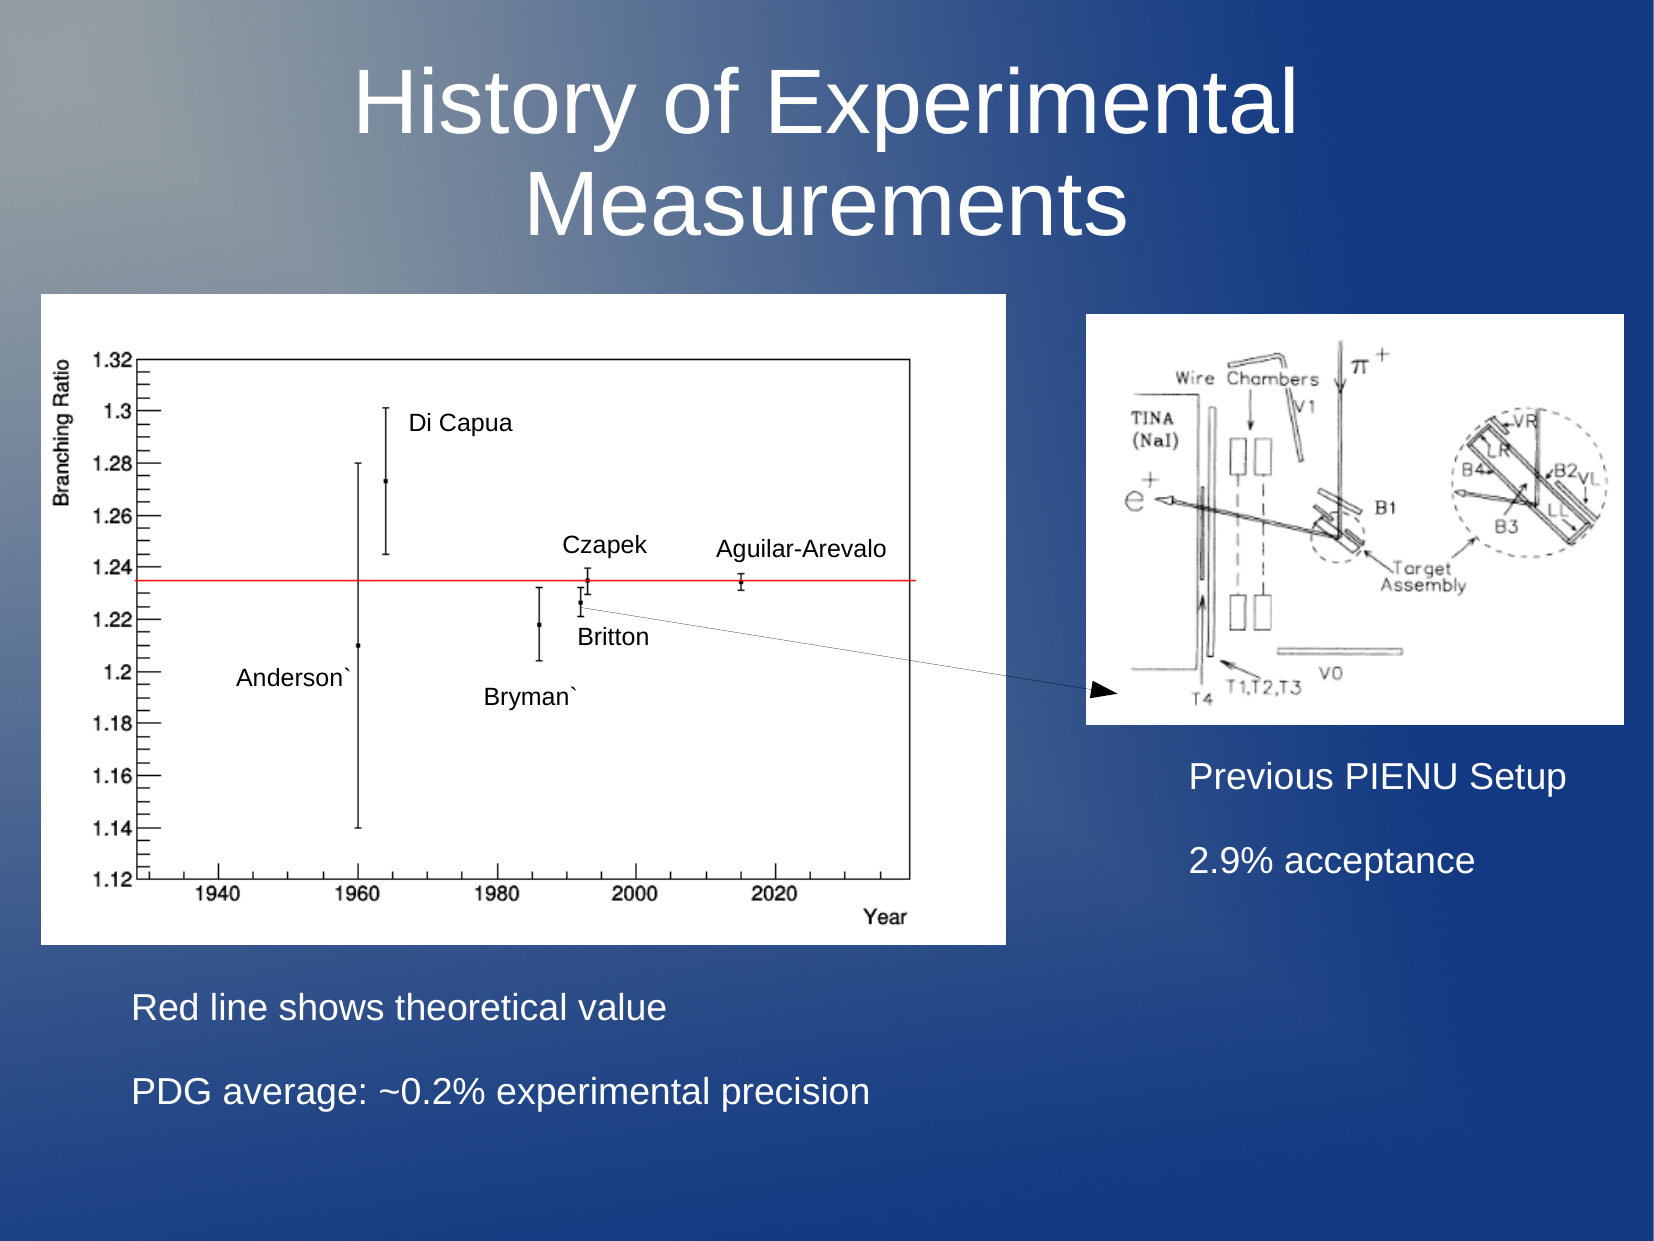

# History of Experimental Measurements
Di Capua
Czapek
Aguilar-Arevalo
Britton
Anderson`
Bryman`
Previous PIENU Setup
2.9% acceptance
Red line shows theoretical value
PDG average: ~0.2% experimental precision